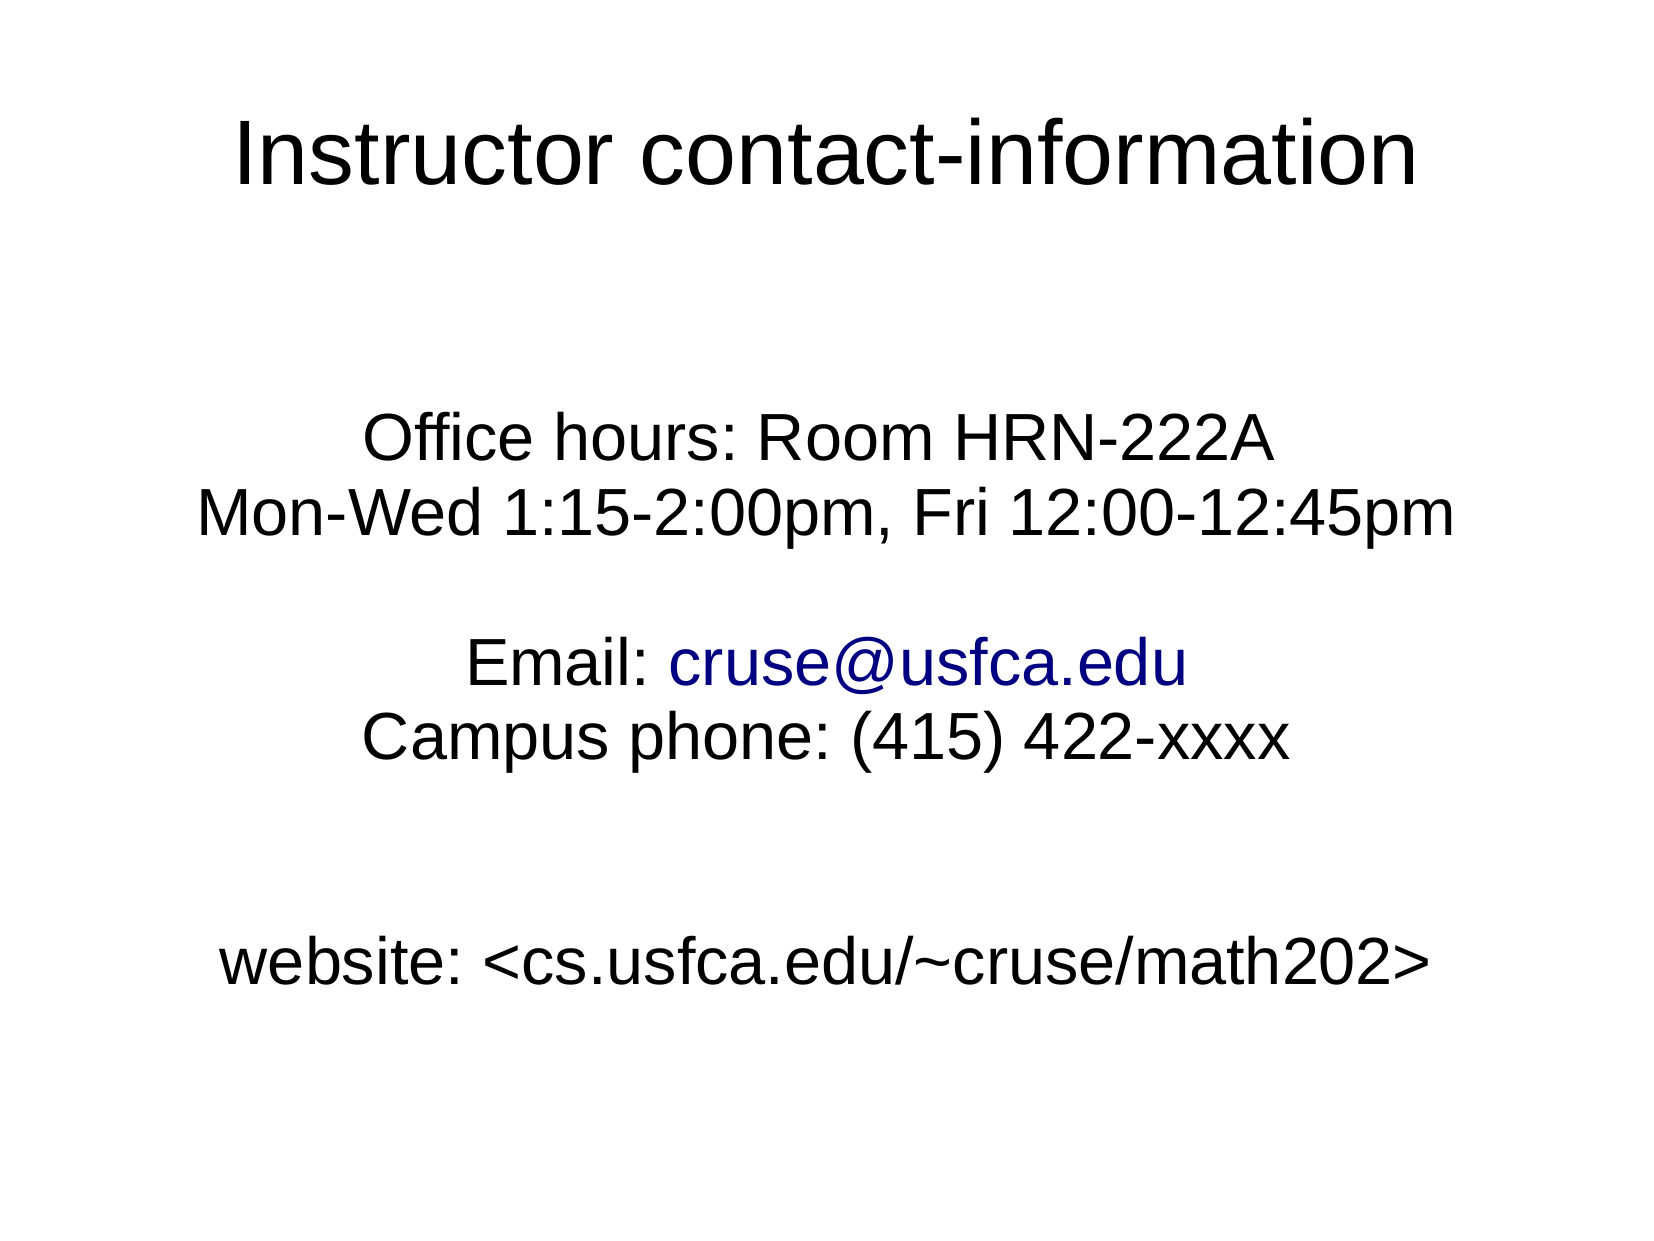

# Instructor contact-information
Office hours: Room HRN-222A
Mon-Wed 1:15-2:00pm, Fri 12:00-12:45pm
Email: cruse@usfca.edu
Campus phone: (415) 422-xxxx
website: <cs.usfca.edu/~cruse/math202>